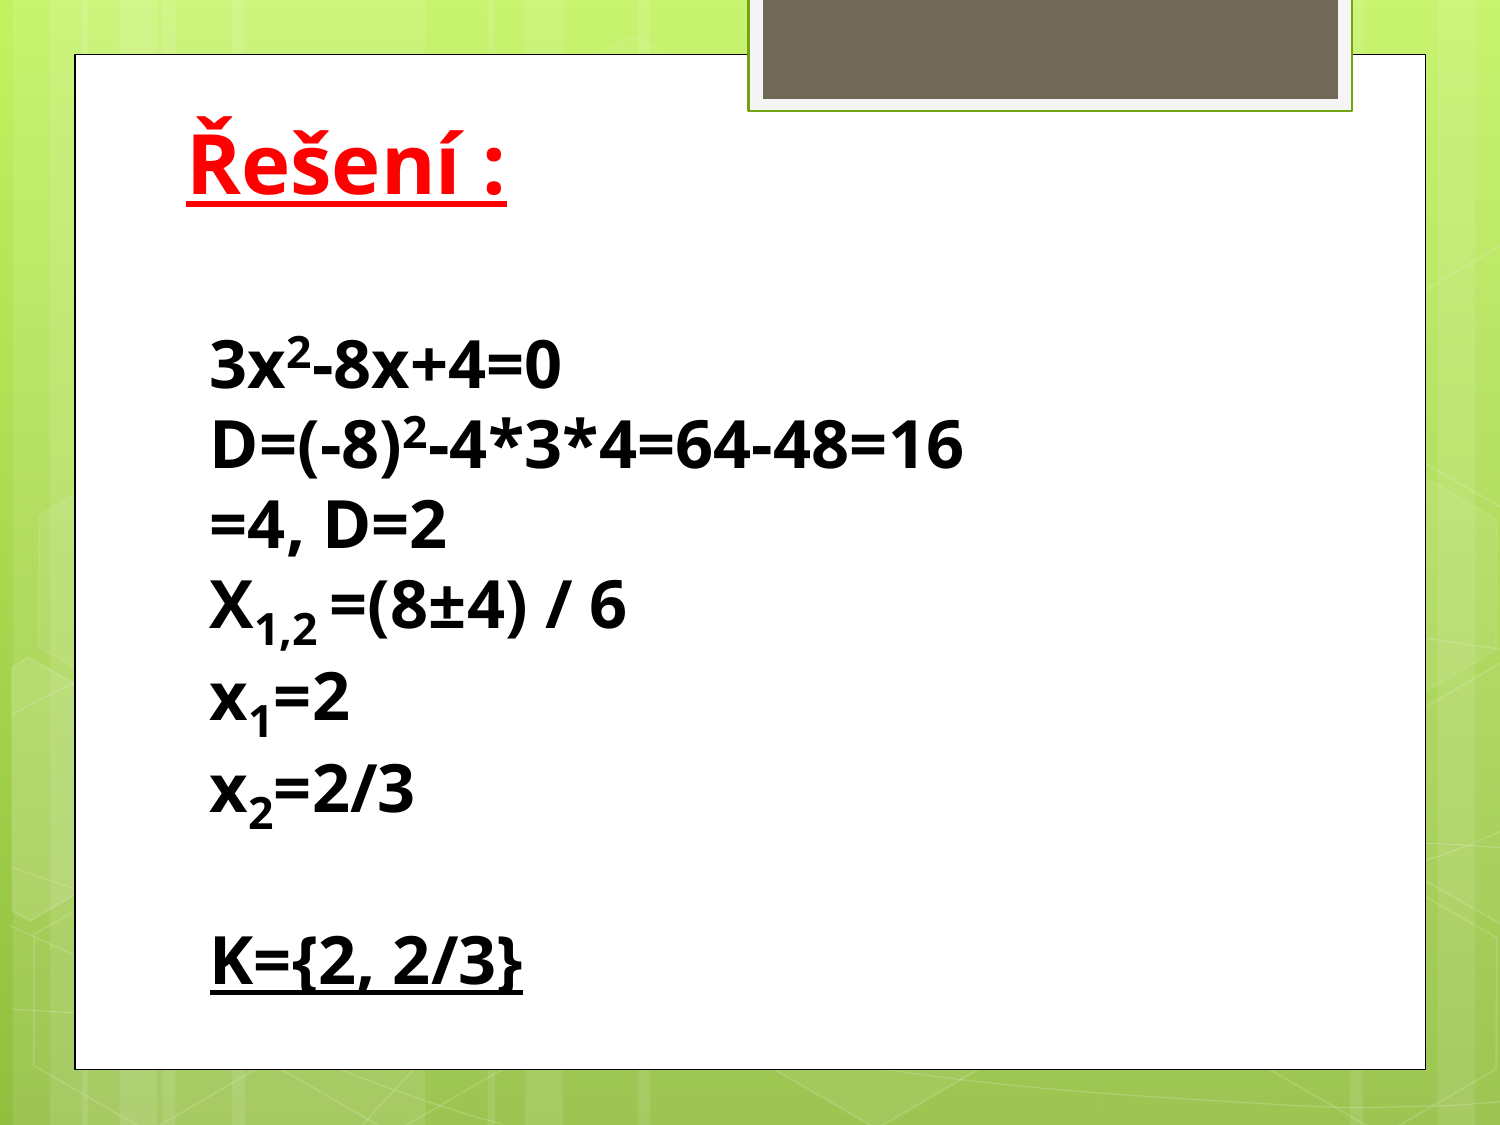

# Řešení :
3x2-8x+4=0
D=(-8)2-4*3*4=64-48=16
=4, D=2
X1,2 =(8±4) / 6
x1=2
x2=2/3
K={2, 2/3}